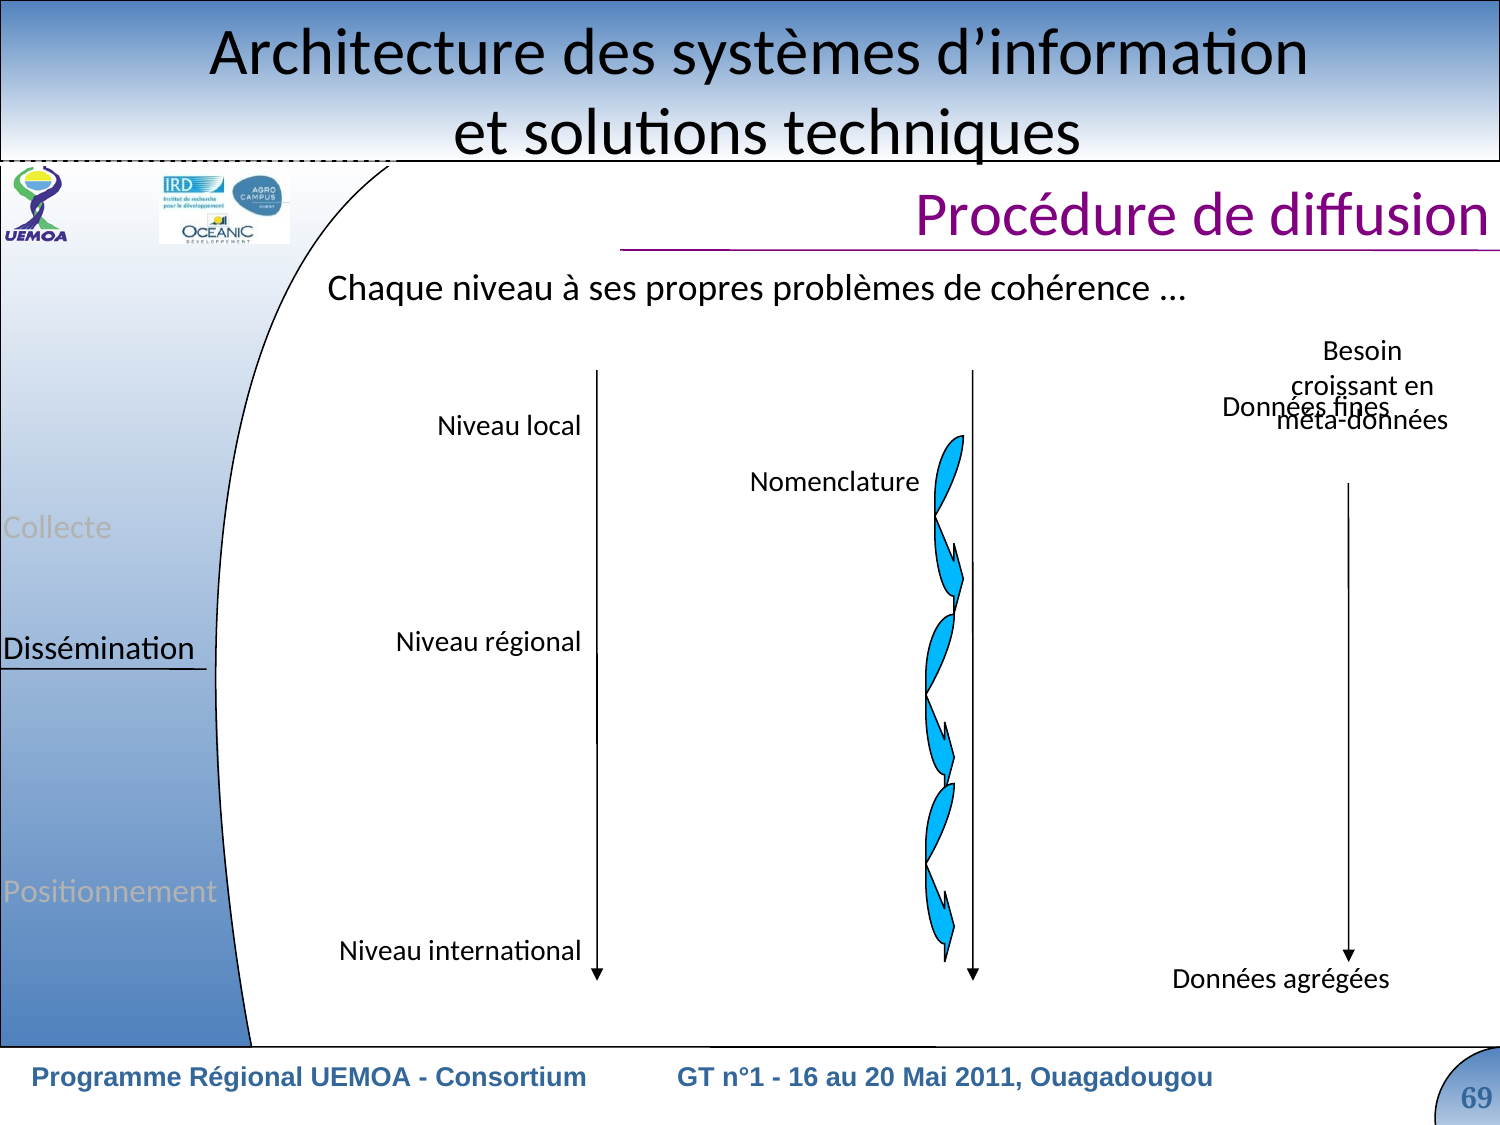

Architecture des systèmes d’information
et solutions techniques
Procédure de diffusion
Chaque niveau à ses propres problèmes de cohérence ...
Besoin croissant en méta-données
Données fines
Niveau local
Nomenclature
Niveau régional
Niveau international
Données agrégées
Collecte
Dissémination
Positionnement